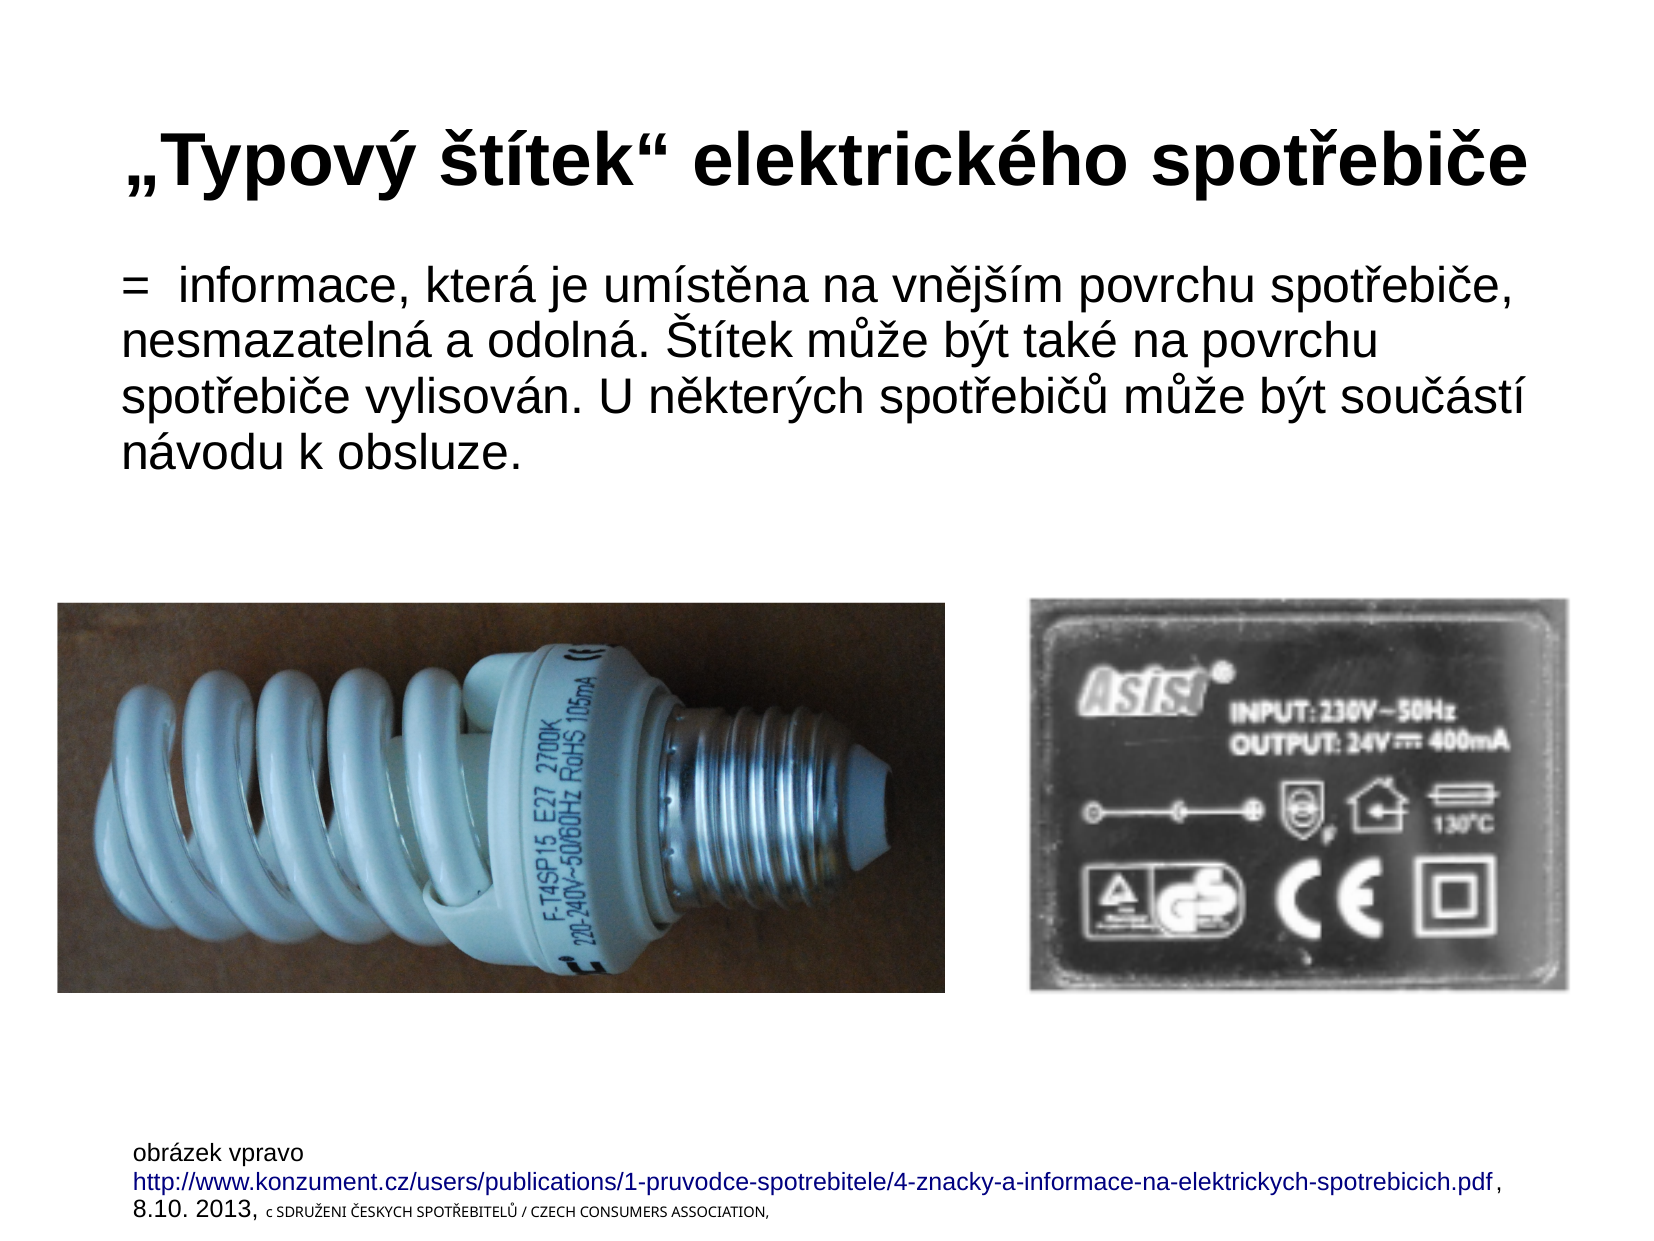

# „Typový štítek“ elektrického spotřebiče
= informace, která je umístěna na vnějším povrchu spotřebiče, nesmazatelná a odolná. Štítek může být také na povrchu spotřebiče vylisován. U některých spotřebičů může být součástí návodu k obsluze.
obrázek vpravohttp://www.konzument.cz/users/publications/1-pruvodce-spotrebitele/4-znacky-a-informace-na-elektrickych-spotrebicich.pdf,
8.10. 2013, c SDRUŽENI ČESKYCH SPOTŘEBITELŮ / CZECH CONSUMERS ASSOCIATION,